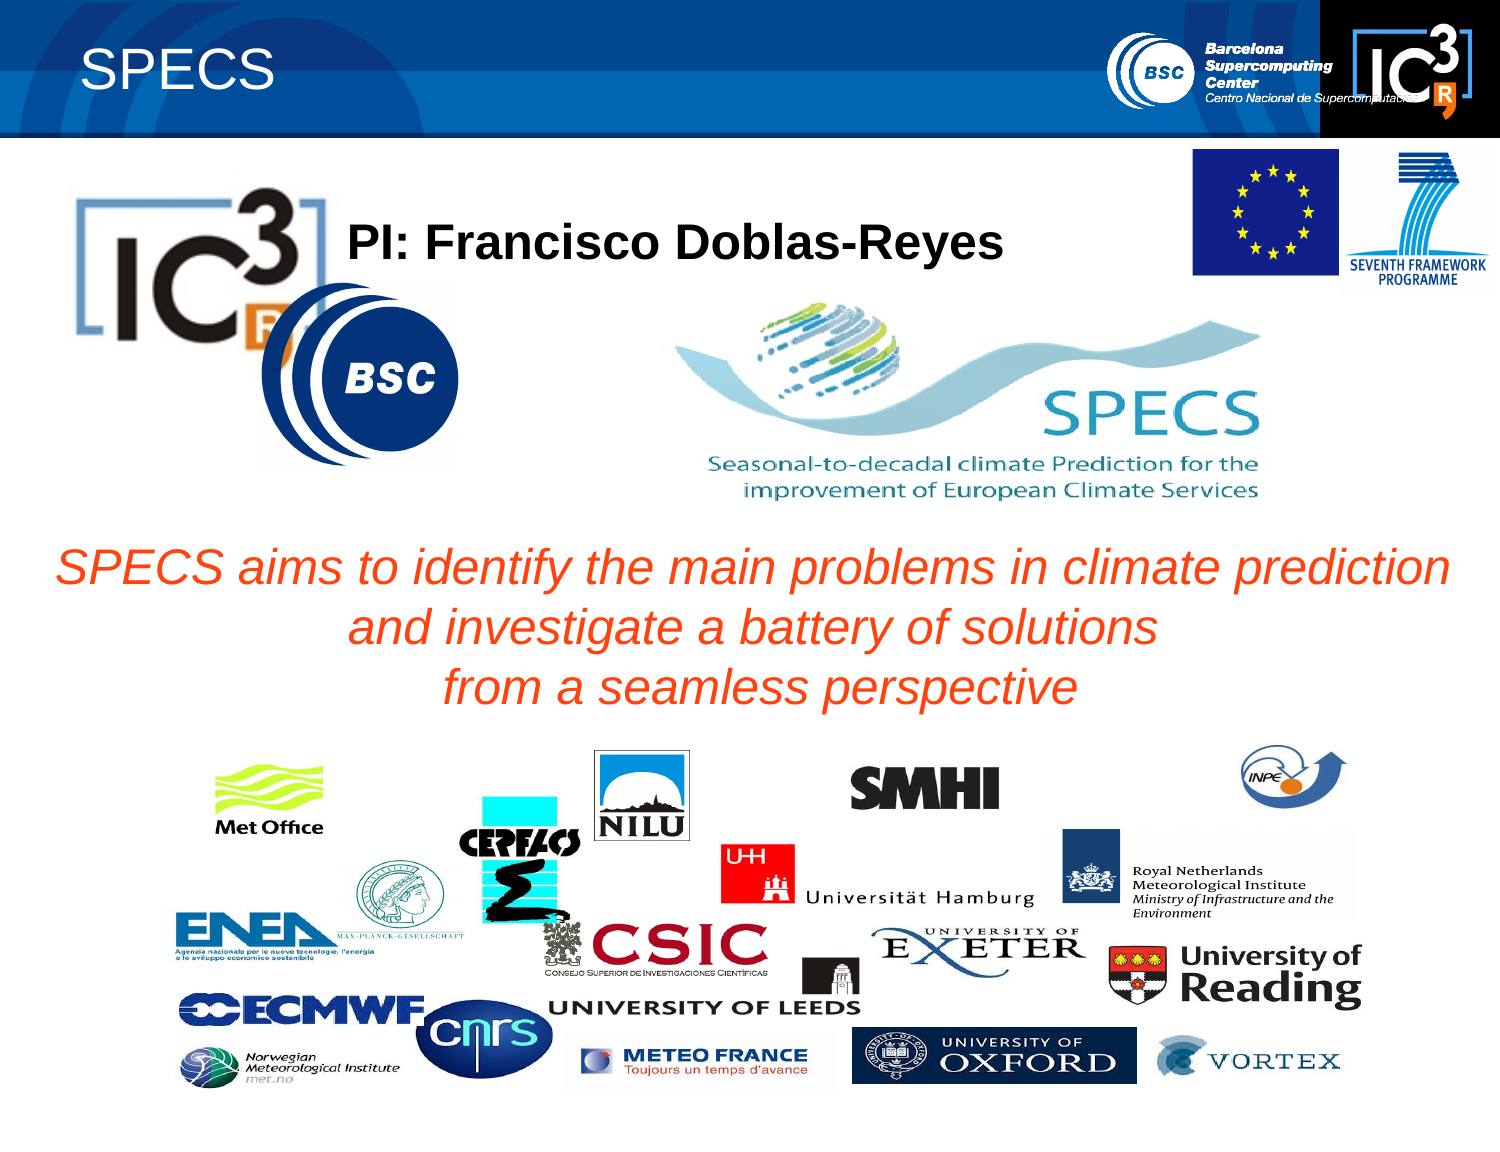

SPECS
PI: Francisco Doblas-Reyes
SPECS aims to identify the main problems in climate prediction
and investigate a battery of solutions
from a seamless perspective